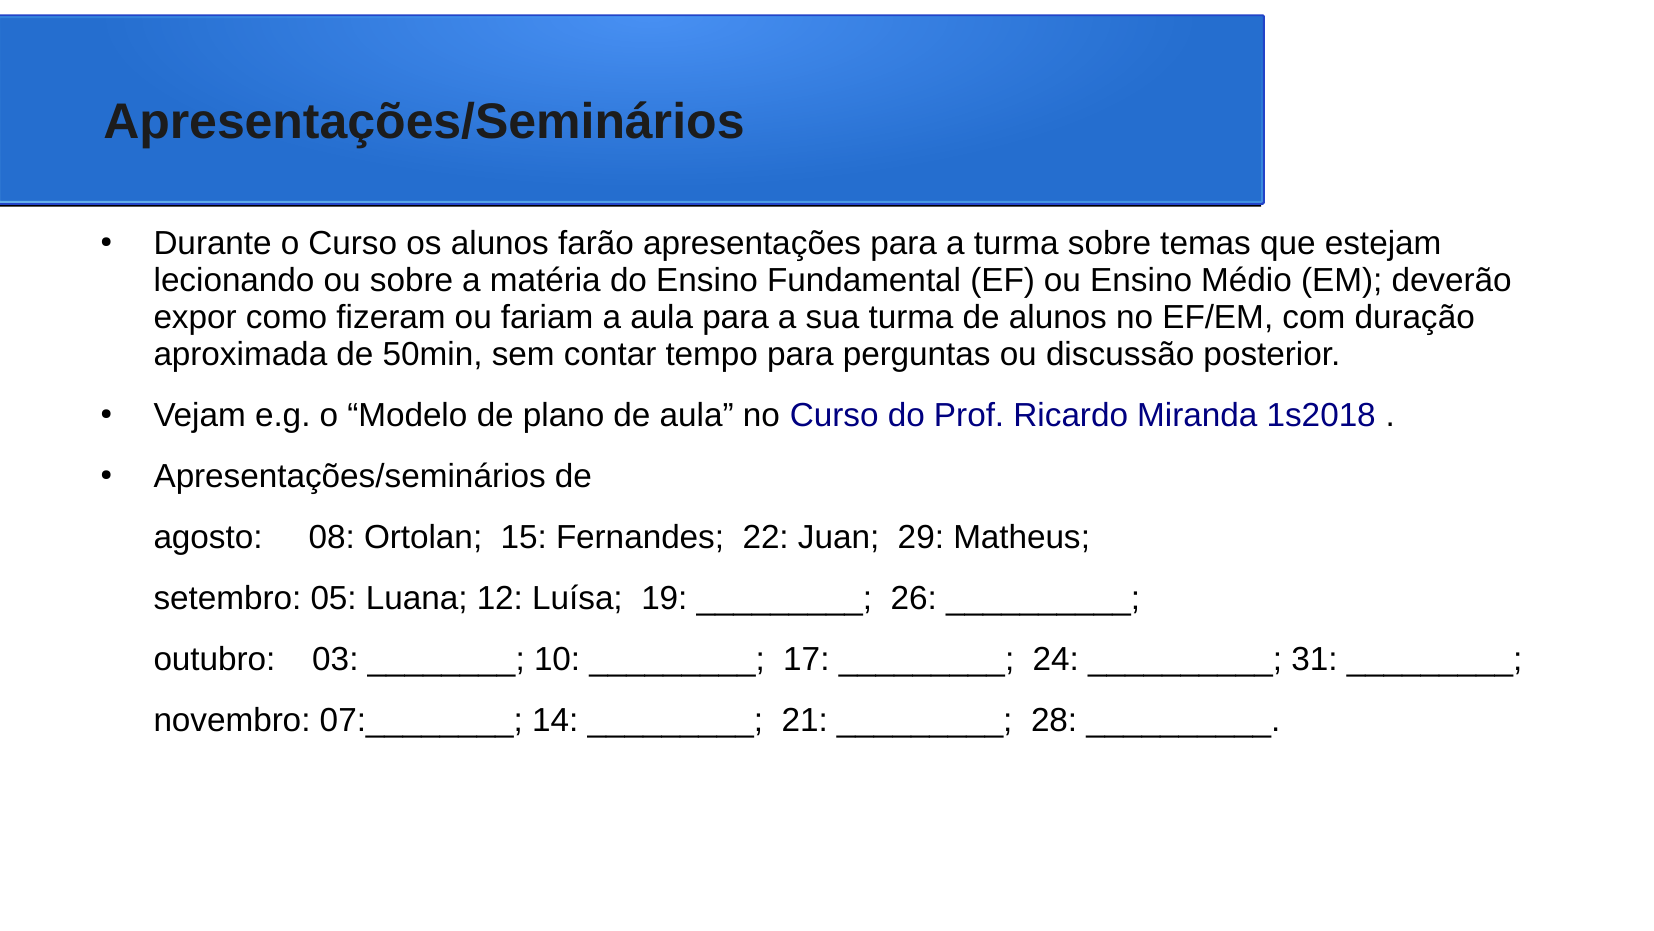

# Apresentações/Seminários
Durante o Curso os alunos farão apresentações para a turma sobre temas que estejam lecionando ou sobre a matéria do Ensino Fundamental (EF) ou Ensino Médio (EM); deverão expor como fizeram ou fariam a aula para a sua turma de alunos no EF/EM, com duração aproximada de 50min, sem contar tempo para perguntas ou discussão posterior.
Vejam e.g. o “Modelo de plano de aula” no Curso do Prof. Ricardo Miranda 1s2018 .
Apresentações/seminários de
agosto: 08: Ortolan; 15: Fernandes; 22: Juan; 29: Matheus;
setembro: 05: Luana; 12: Luísa; 19: _________; 26: __________;
outubro: 03: ________; 10: _________; 17: _________; 24: __________; 31: _________;
novembro: 07:________; 14: _________; 21: _________; 28: __________.